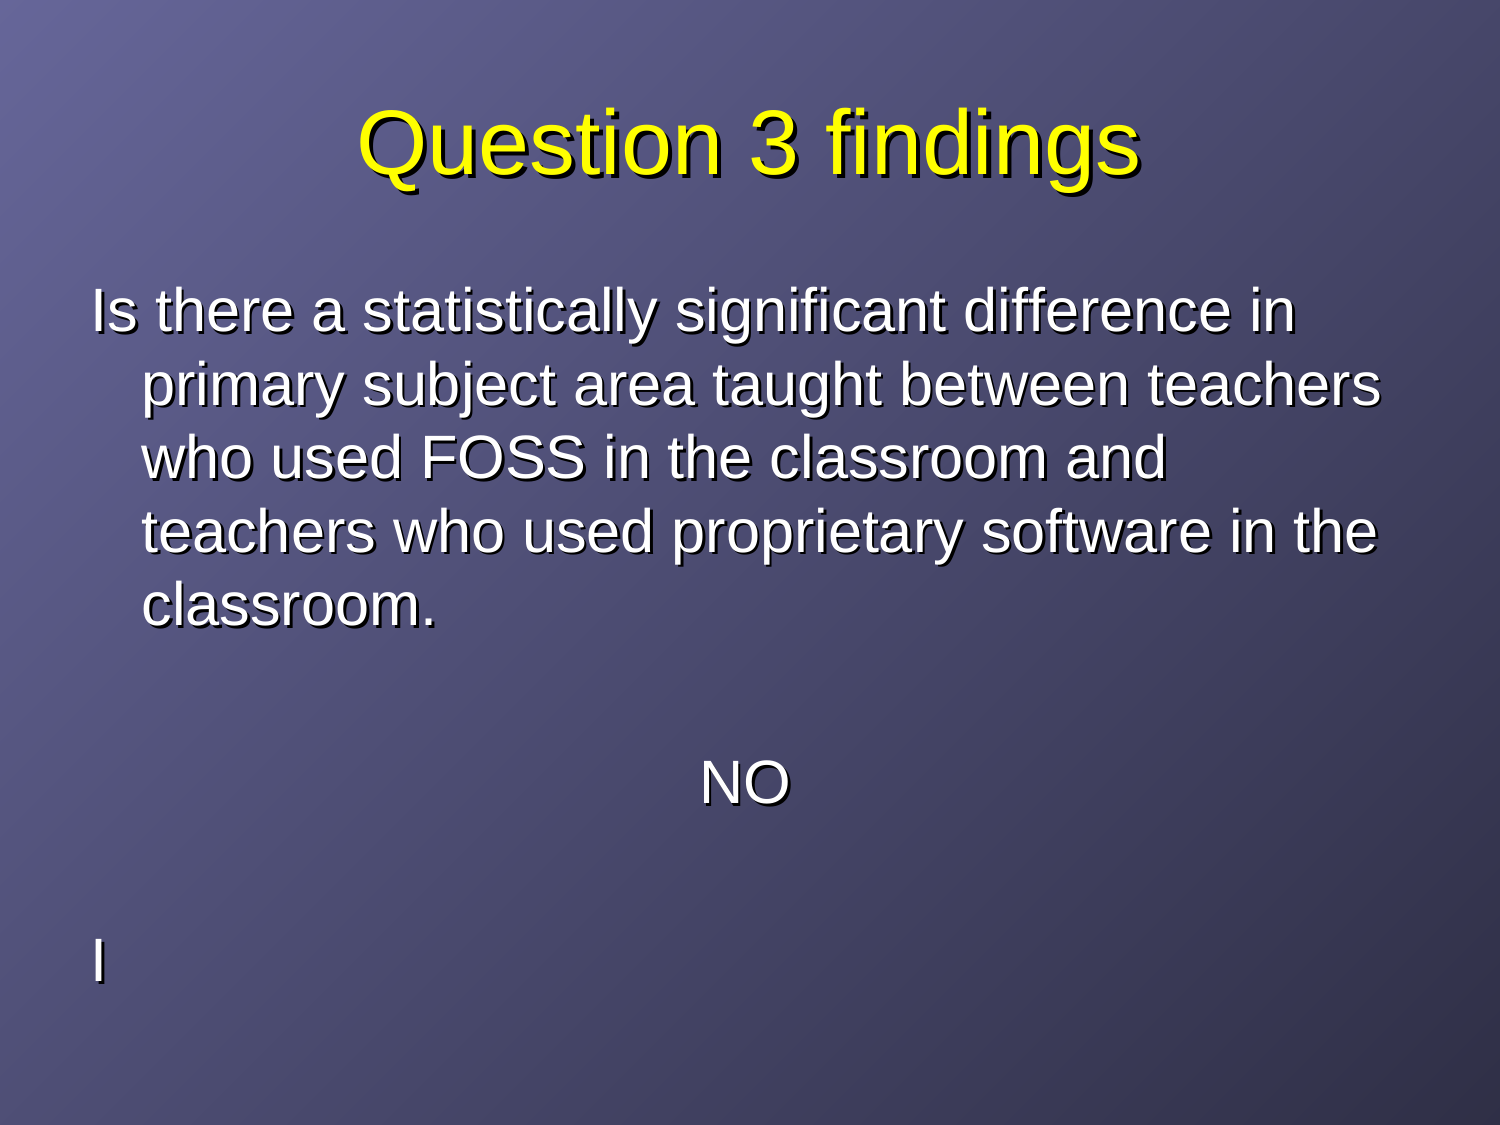

# Question 3 findings
Is there a statistically significant difference in primary subject area taught between teachers who used FOSS in the classroom and teachers who used proprietary software in the classroom.
NO
I